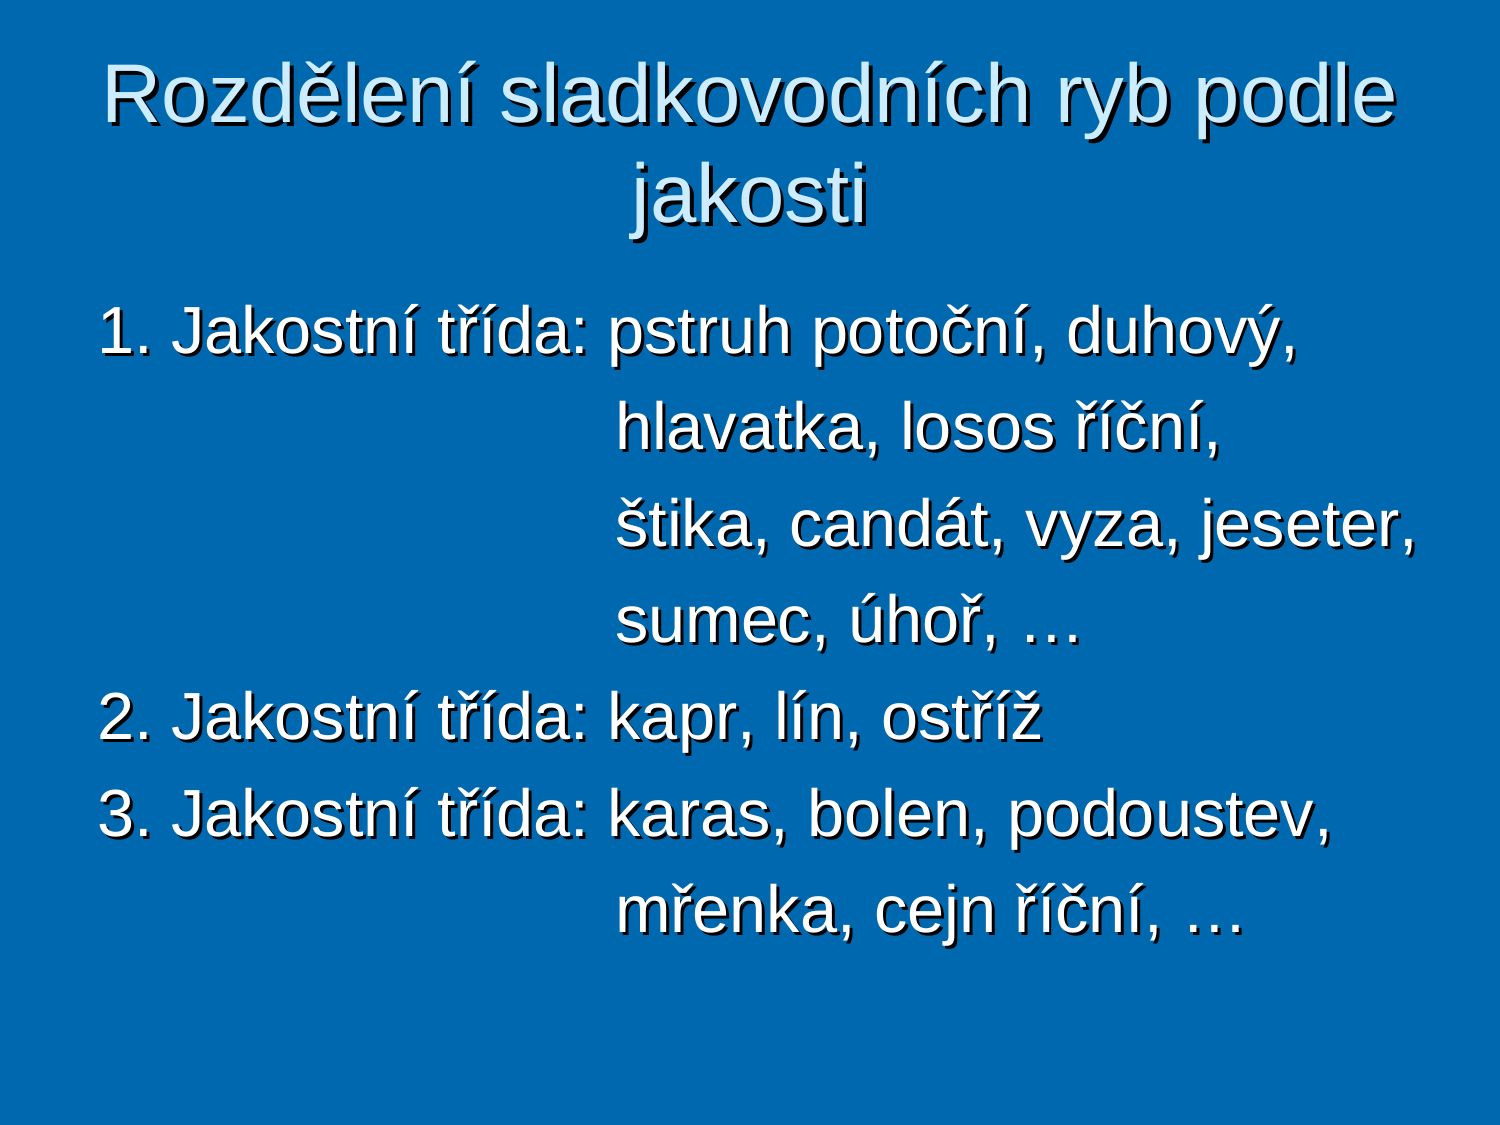

# Rozdělení sladkovodních ryb podle jakosti
1. Jakostní třída: pstruh potoční, duhový,
 hlavatka, losos říční,
 štika, candát, vyza, jeseter,
 sumec, úhoř, …
2. Jakostní třída: kapr, lín, ostříž
3. Jakostní třída: karas, bolen, podoustev,
 mřenka, cejn říční, …